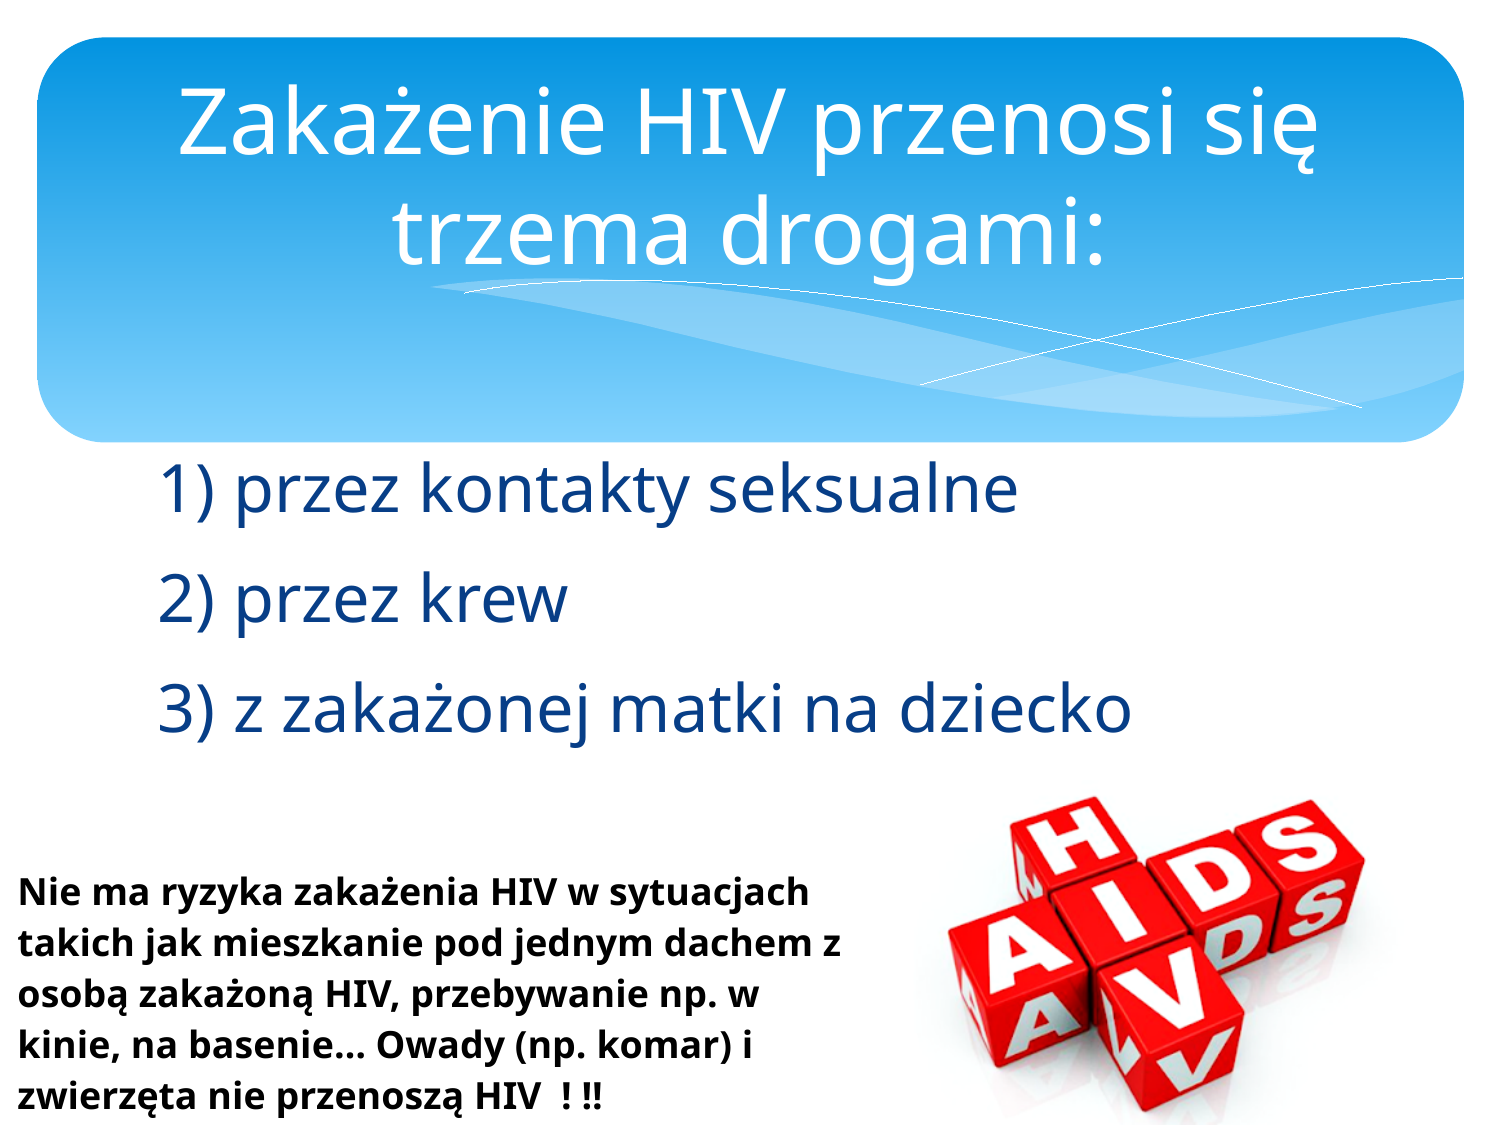

Zakażenie HIV przenosi się trzema drogami:
# 1) przez kontakty seksualne
2) przez krew
3) z zakażonej matki na dziecko
Nie ma ryzyka zakażenia HIV w sytuacjach takich jak mieszkanie pod jednym dachem z osobą zakażoną HIV, przebywanie np. w kinie, na basenie… Owady (np. komar) i zwierzęta nie przenoszą HIV ! !!